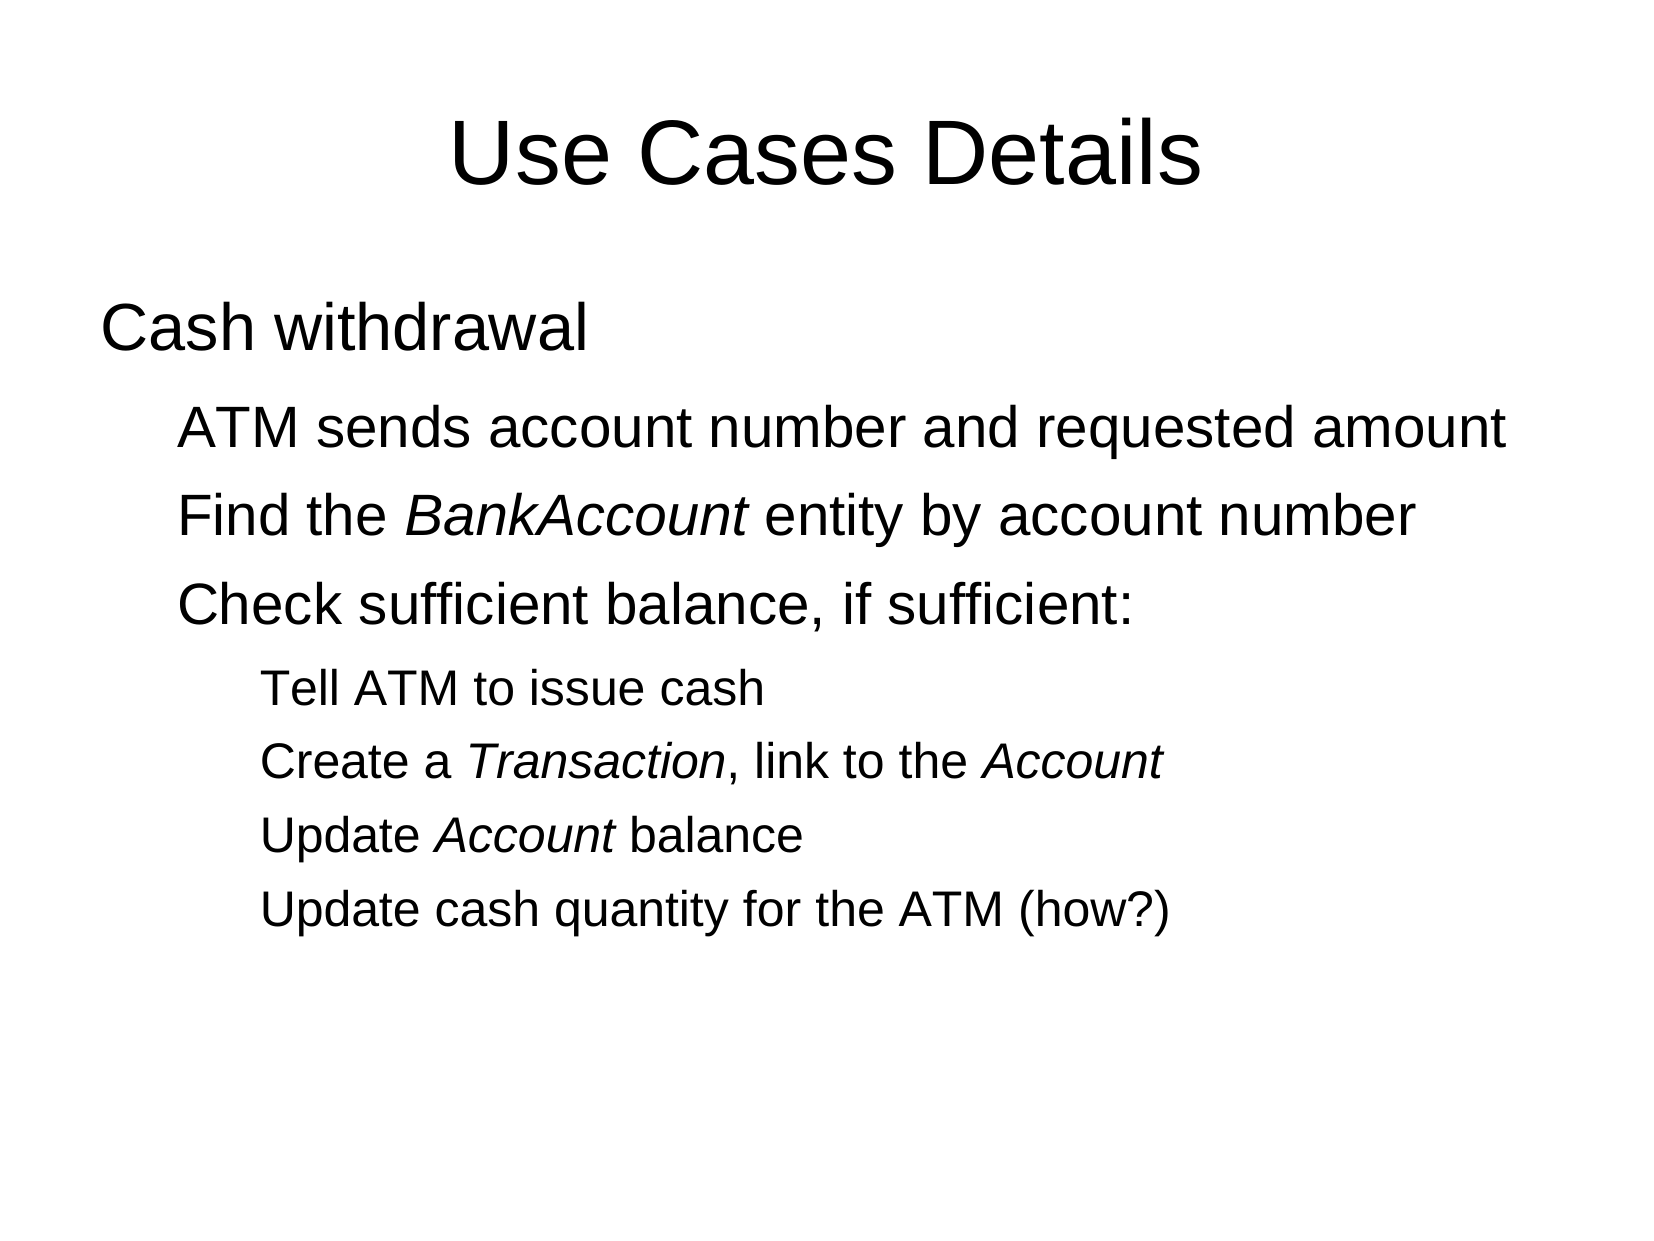

# Use Cases Details
Cash withdrawal
ATM sends account number and requested amount
Find the BankAccount entity by account number
Check sufficient balance, if sufficient:
Tell ATM to issue cash
Create a Transaction, link to the Account
Update Account balance
Update cash quantity for the ATM (how?)